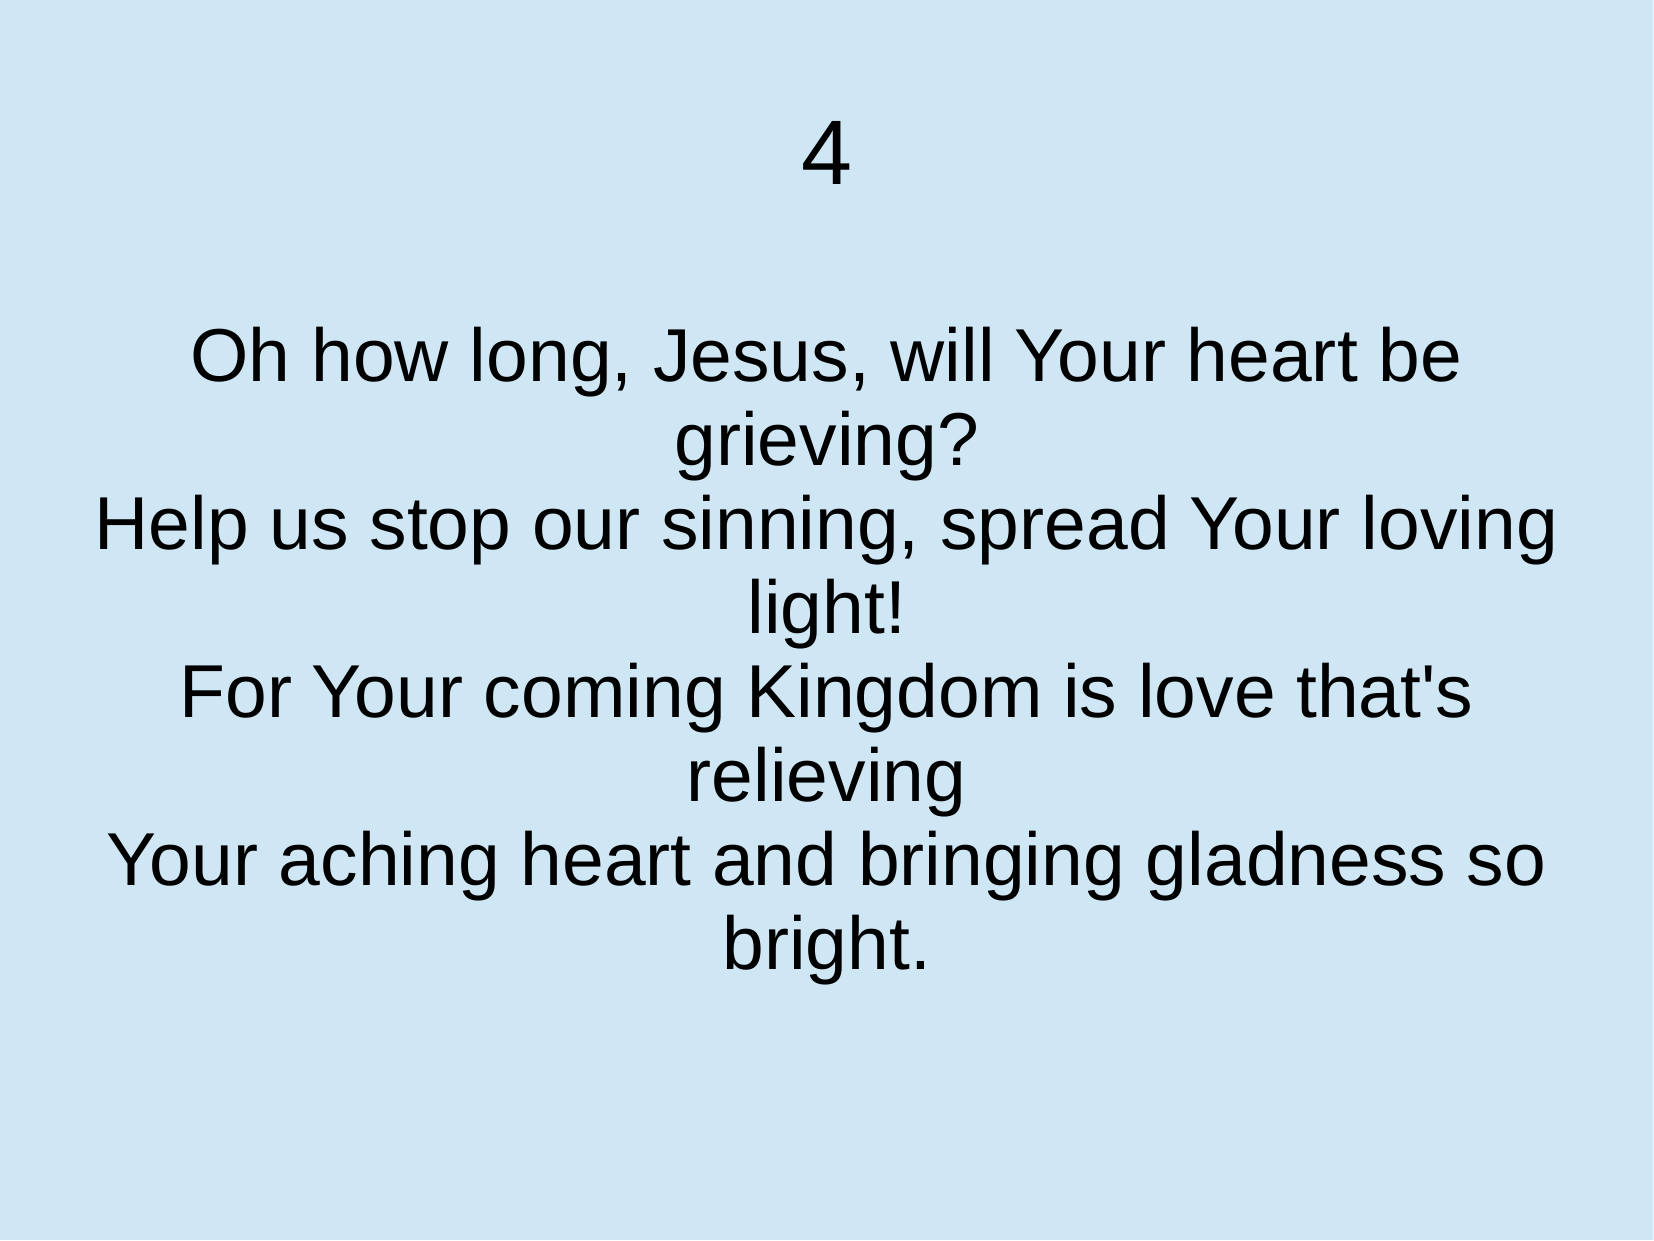

# 4
Oh how long, Jesus, will Your heart be grieving?
Help us stop our sinning, spread Your loving light!
For Your coming Kingdom is love that's relieving
Your aching heart and bringing gladness so bright.